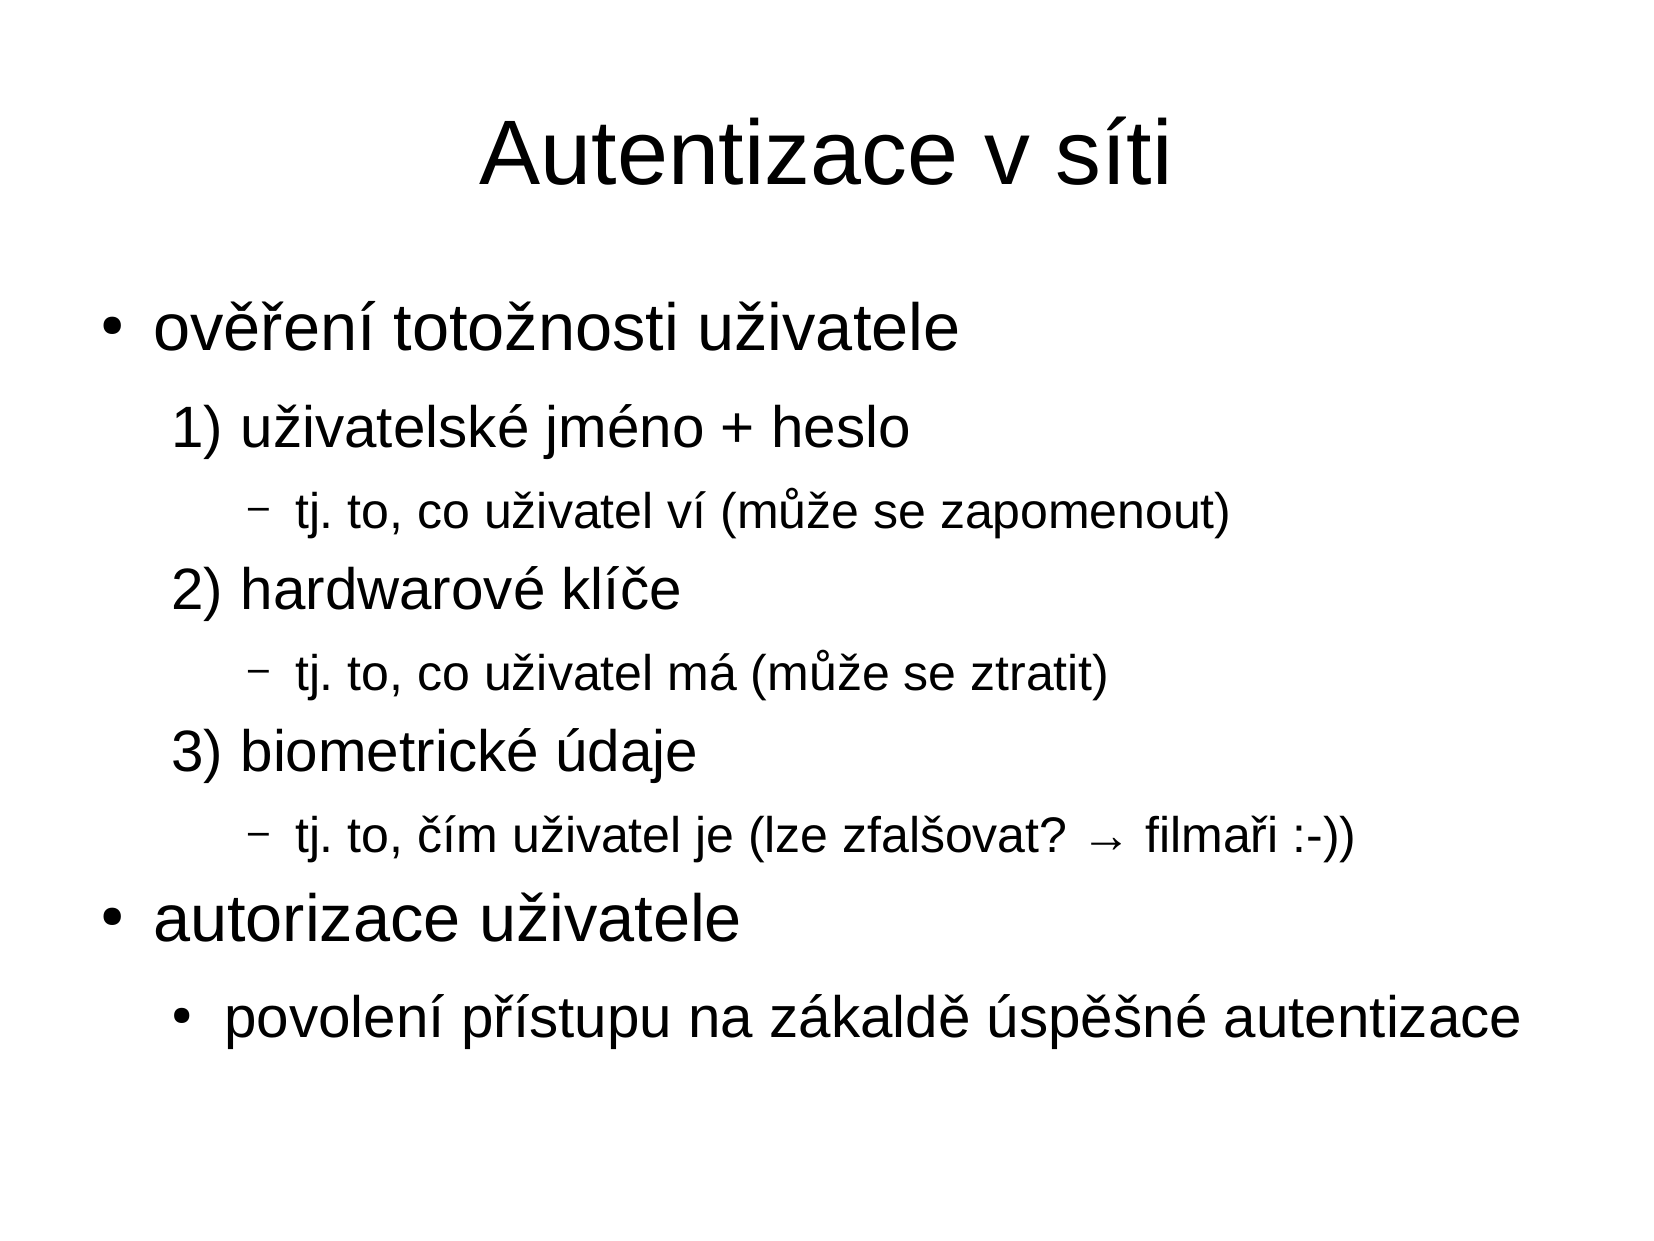

# Autentizace v síti
ověření totožnosti uživatele
 uživatelské jméno + heslo
tj. to, co uživatel ví (může se zapomenout)
 hardwarové klíče
tj. to, co uživatel má (může se ztratit)
 biometrické údaje
tj. to, čím uživatel je (lze zfalšovat? → filmaři :-))
autorizace uživatele
povolení přístupu na zákaldě úspěšné autentizace